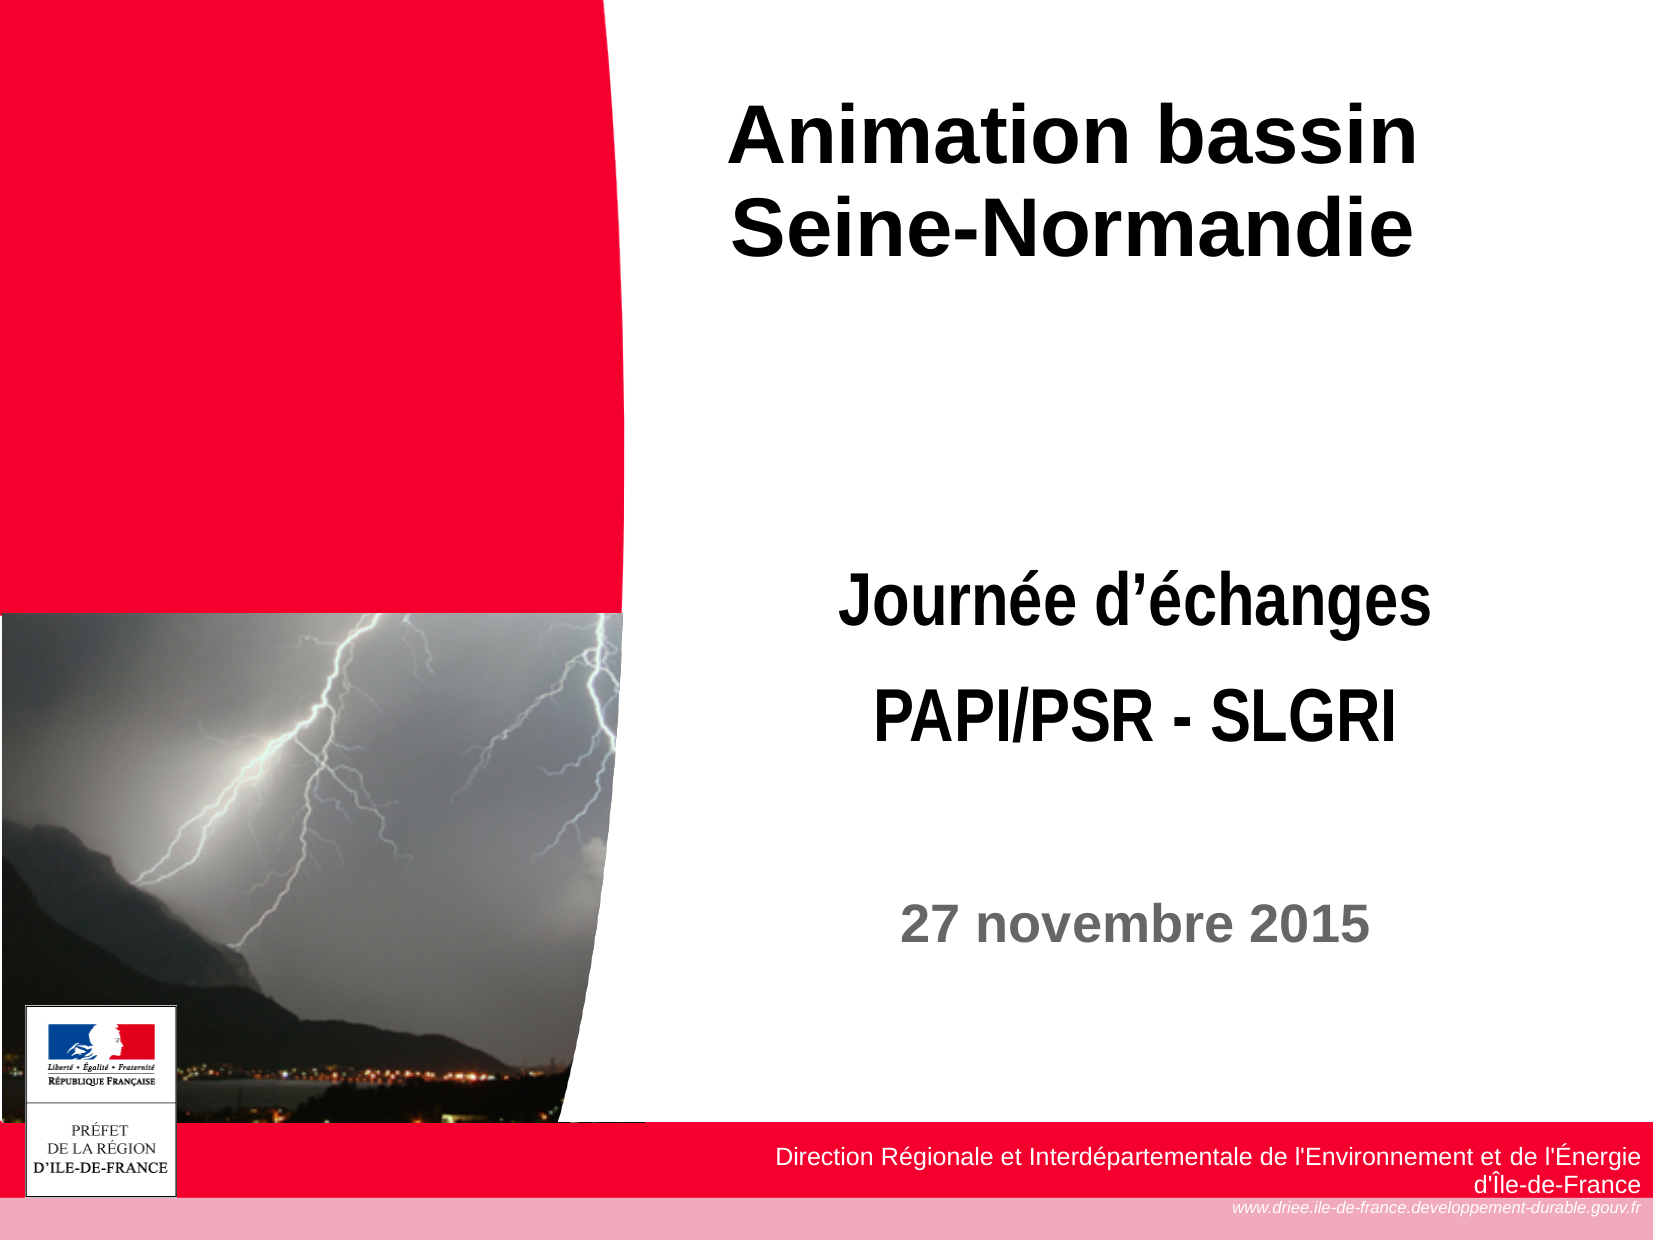

Animation bassin
Seine-Normandie
# Journée d’échanges
PAPI/PSR - SLGRI
27 novembre 2015